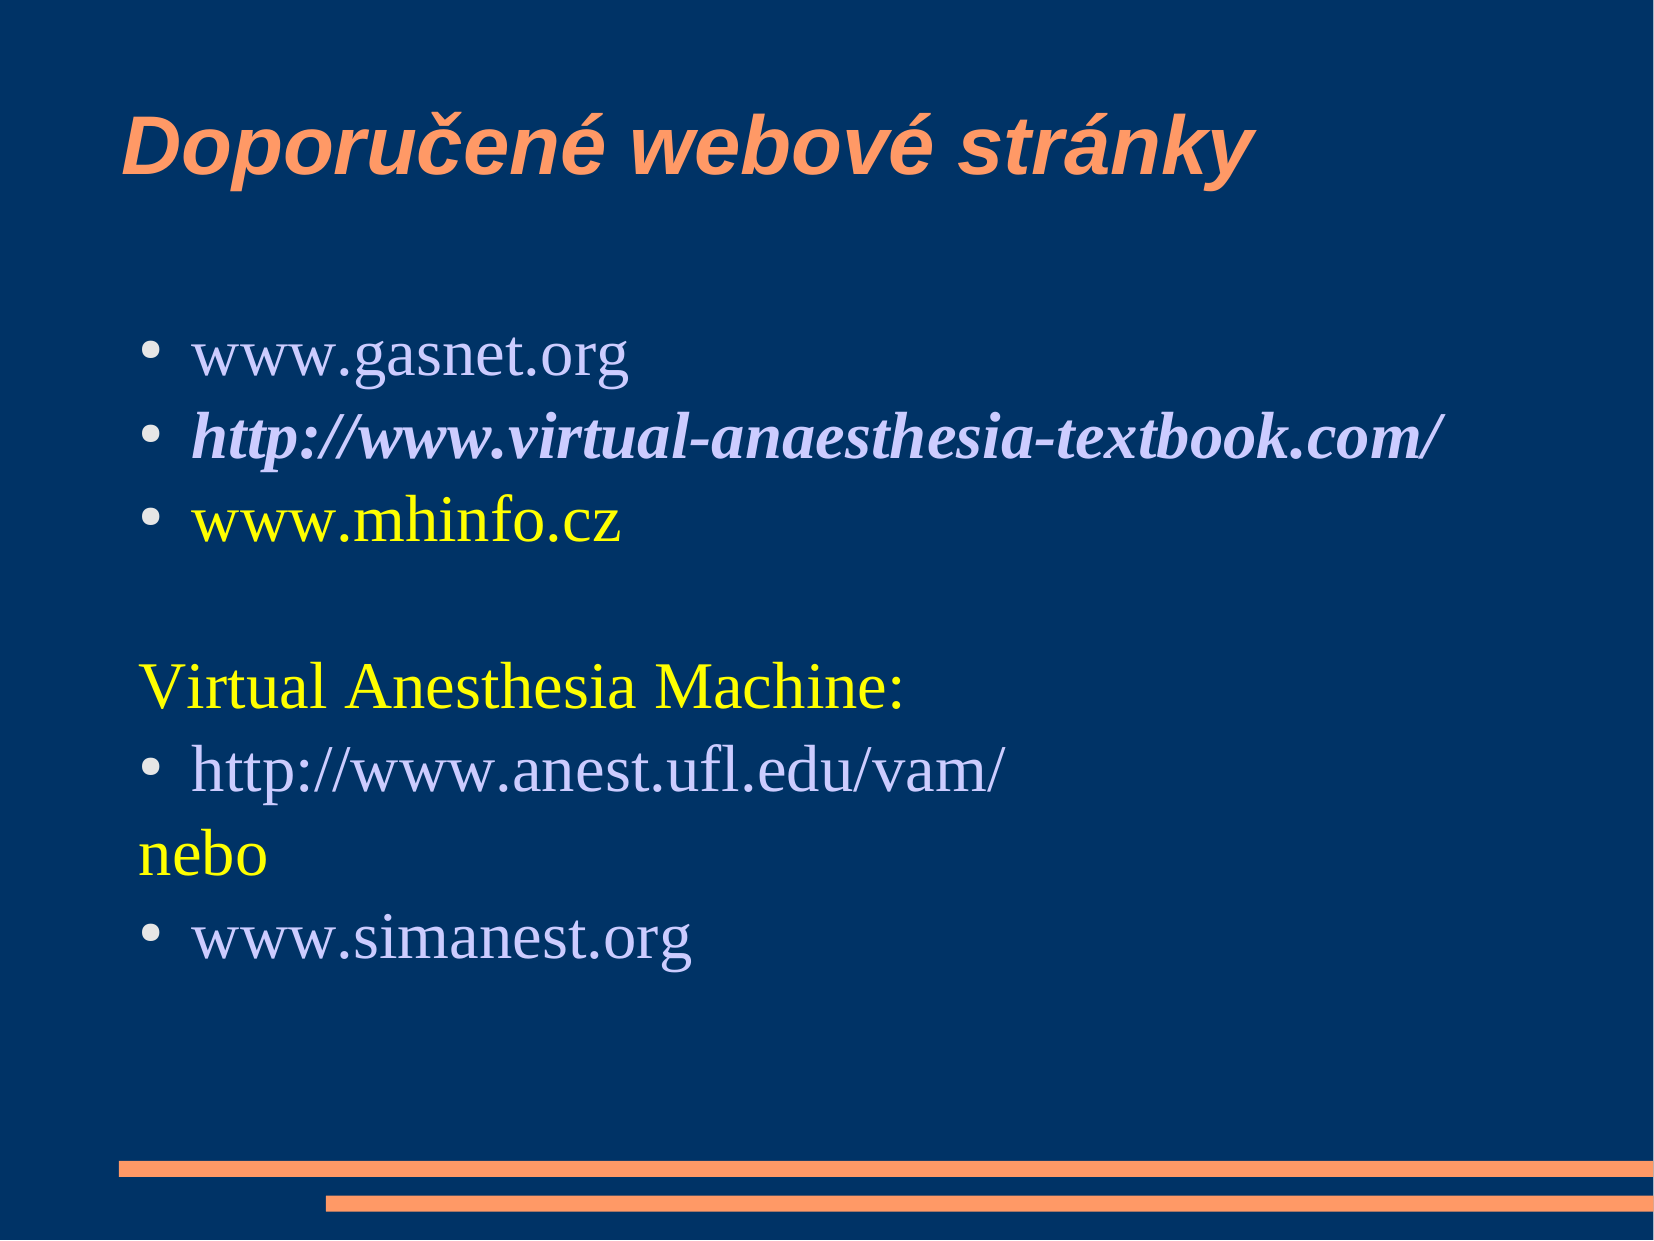

# Doporučené webové stránky
www.gasnet.org
http://www.virtual-anaesthesia-textbook.com/
www.mhinfo.cz
Virtual Anesthesia Machine:
http://www.anest.ufl.edu/vam/
nebo
www.simanest.org